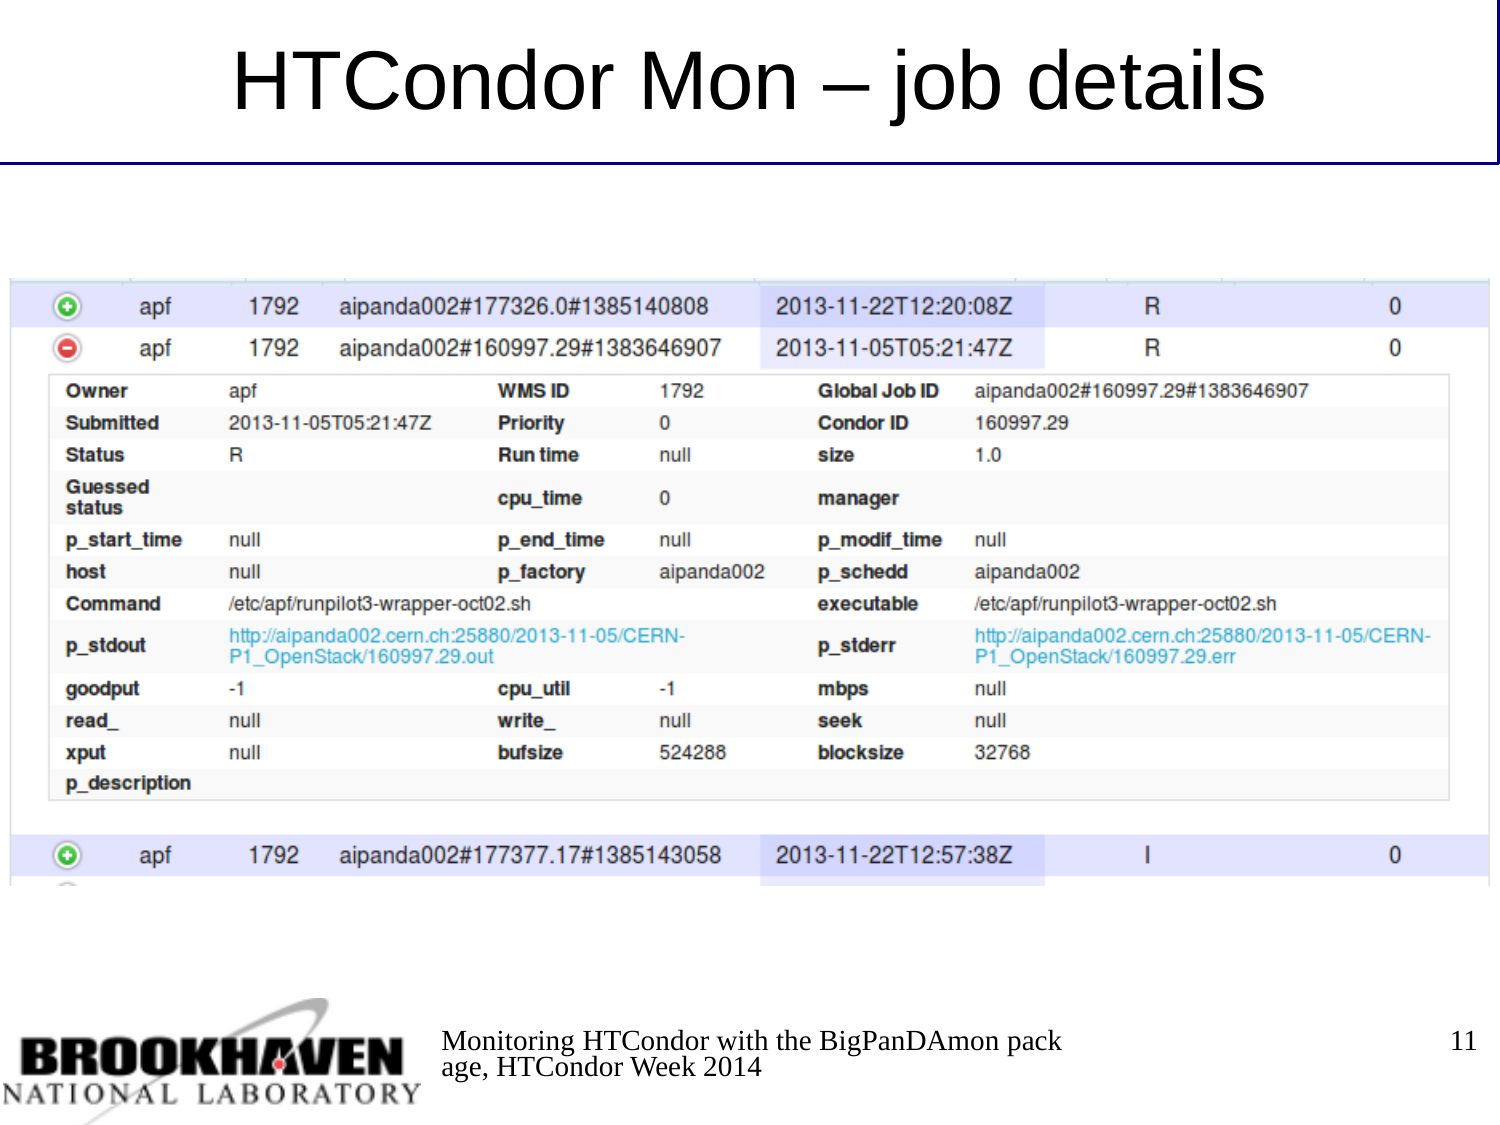

# HTCondor Mon – job details
Monitoring HTCondor with the BigPanDAmon package, HTCondor Week 2014
11